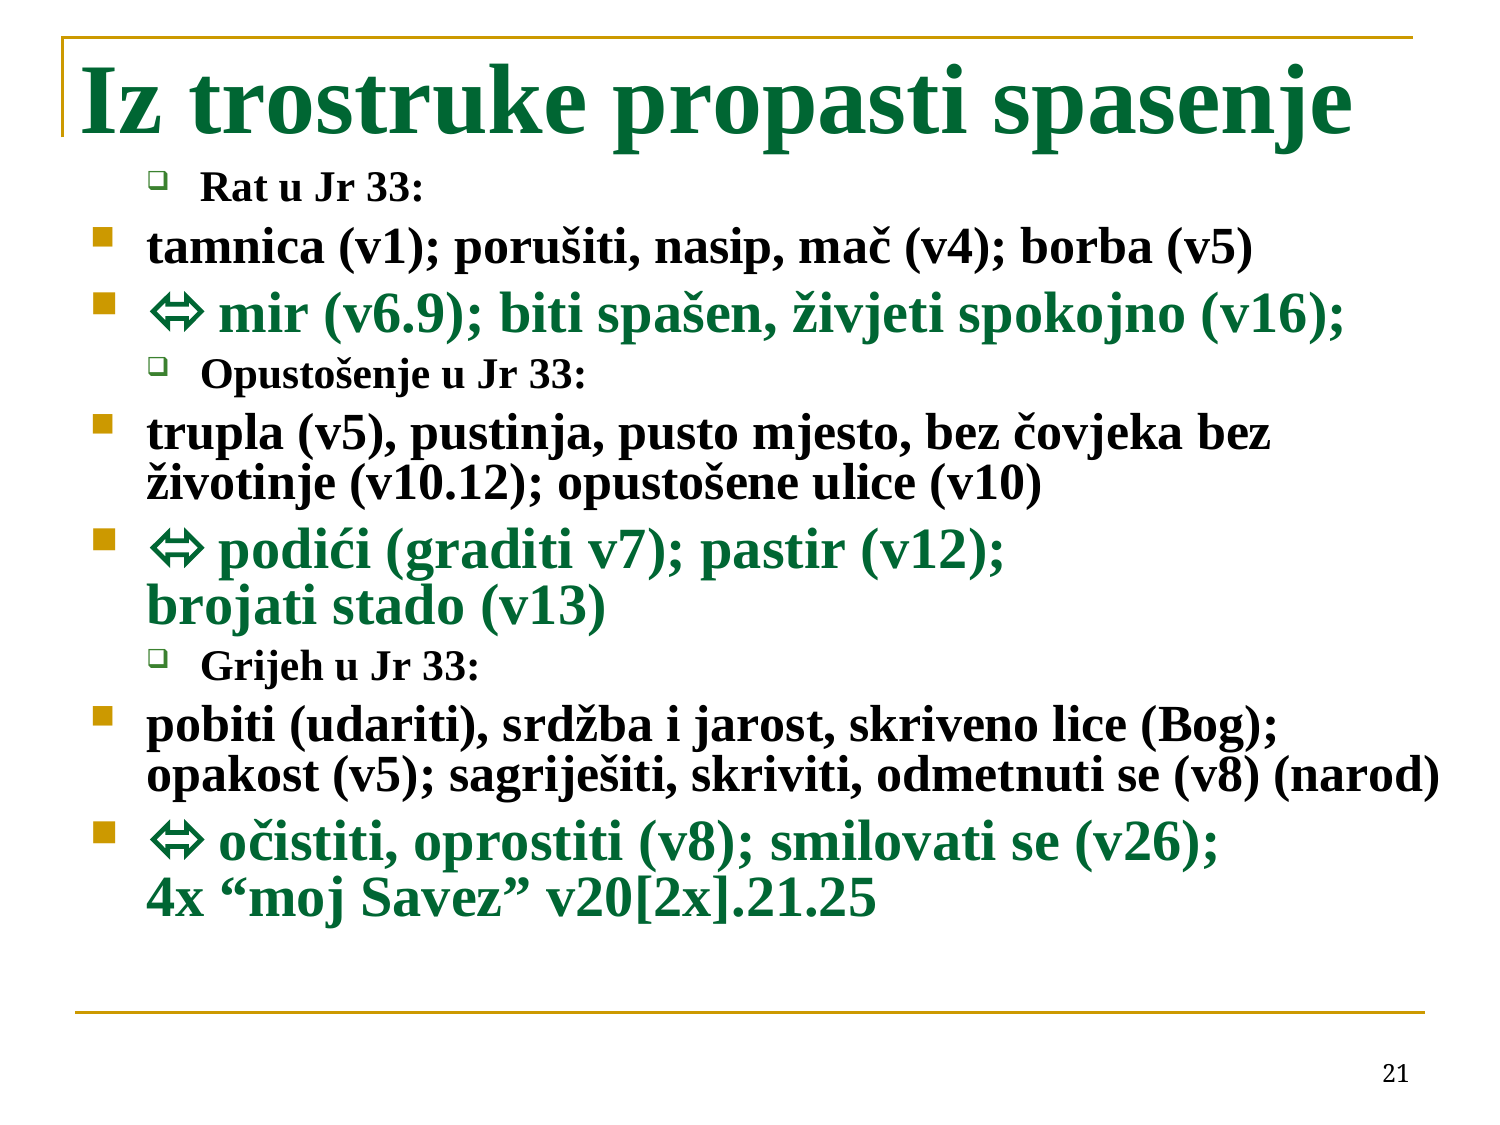

# Iz trostruke propasti spasenje
Rat u Jr 33:
tamnica (v1); porušiti, nasip, mač (v4); borba (v5)
 mir (v6.9); biti spašen, živjeti spokojno (v16);
Opustošenje u Jr 33:
trupla (v5), pustinja, pusto mjesto, bez čovjeka bez životinje (v10.12); opustošene ulice (v10)
 podići (graditi v7); pastir (v12);
brojati stado (v13)
Grijeh u Jr 33:
pobiti (udariti), srdžba i jarost, skriveno lice (Bog);
opakost (v5); sagriješiti, skriviti, odmetnuti se (v8) (narod)
 očistiti, oprostiti (v8); smilovati se (v26);
4x “moj Savez” v20[2x].21.25